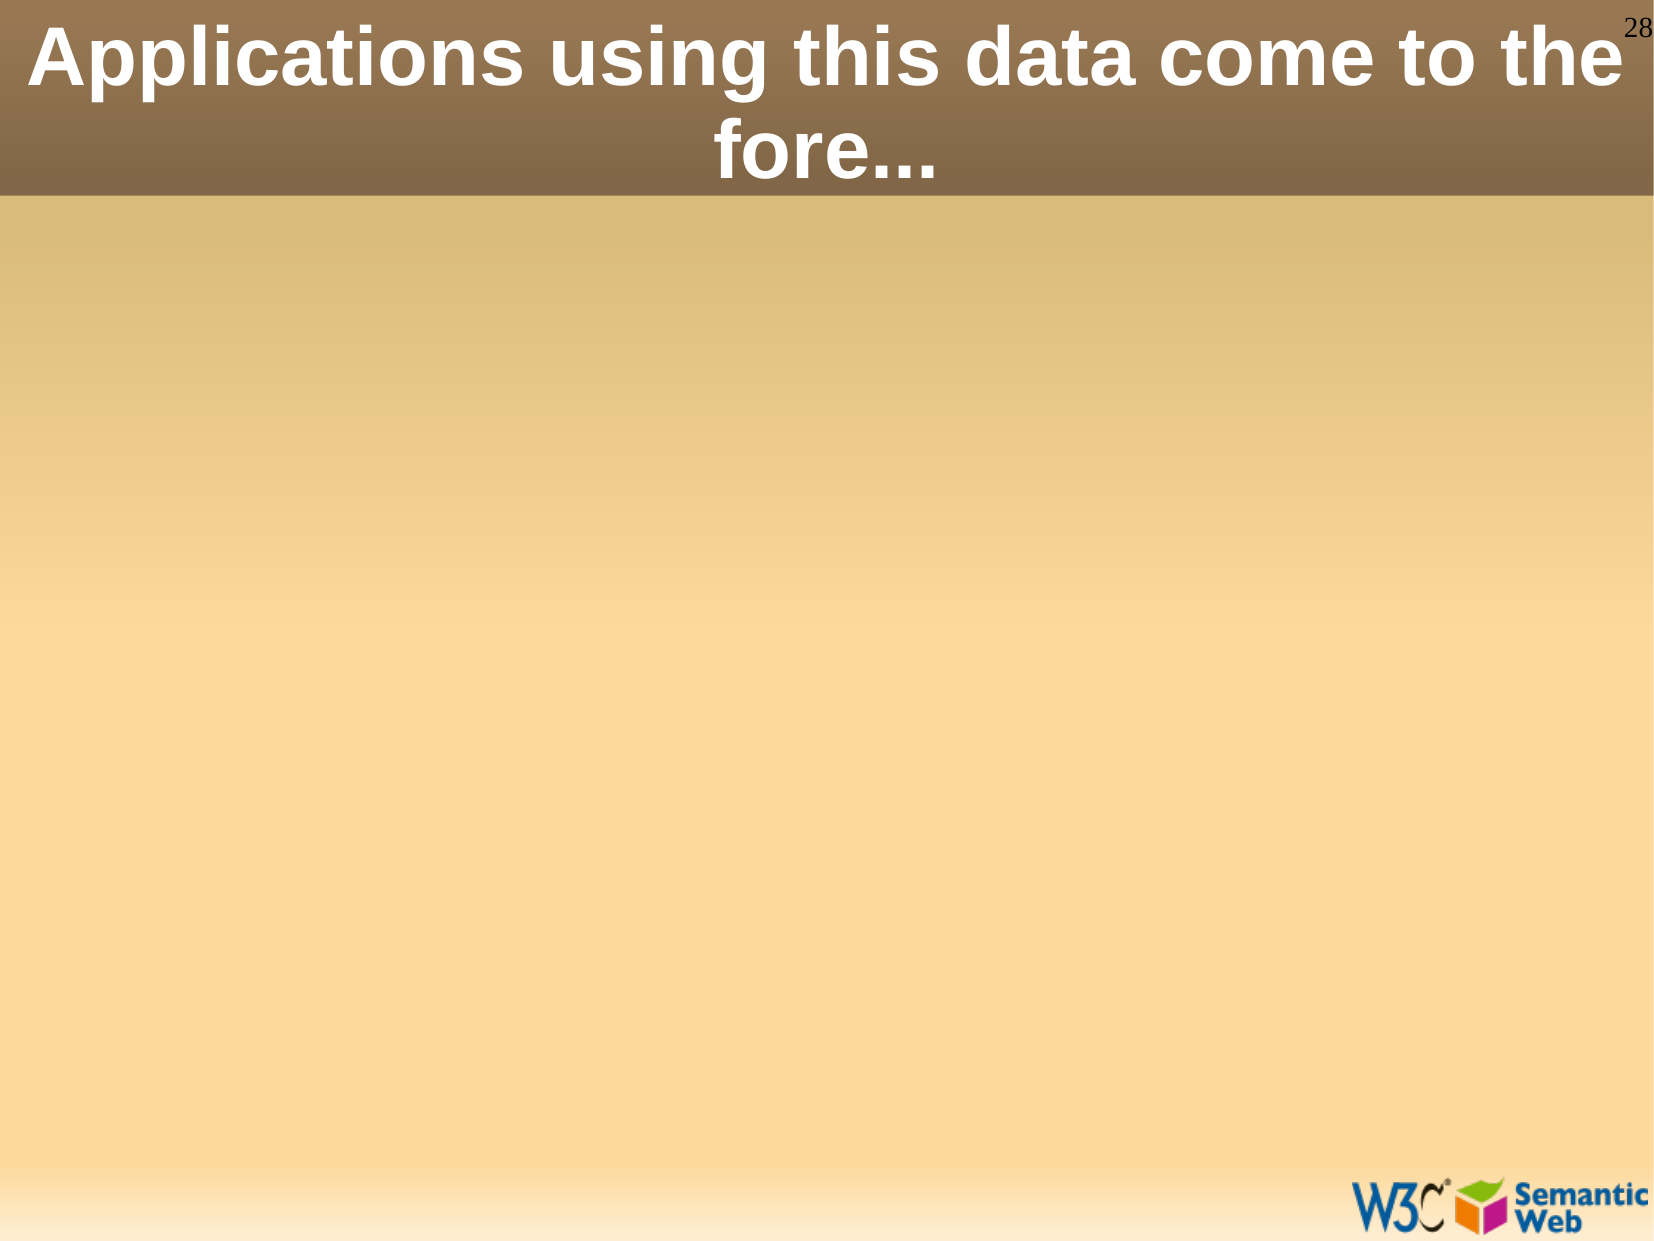

# Applications using this data come to the fore...
28